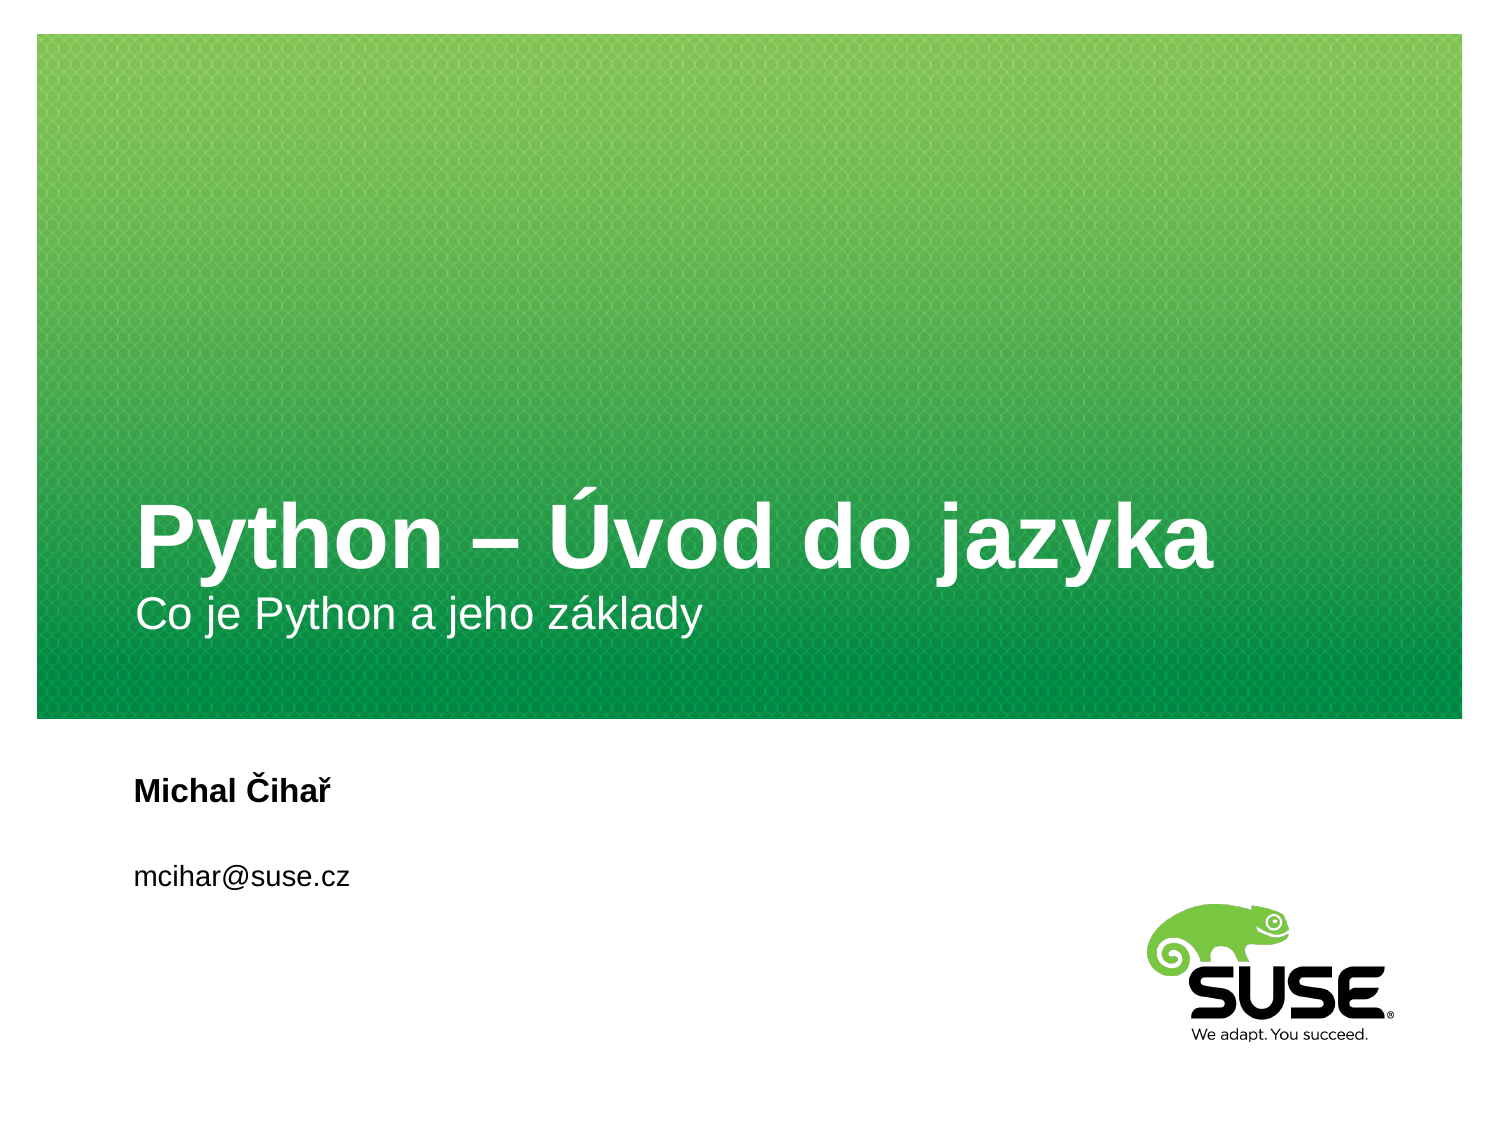

# Python – Úvod do jazyka Co je Python a jeho základy
Michal Čihař
mcihar@suse.cz